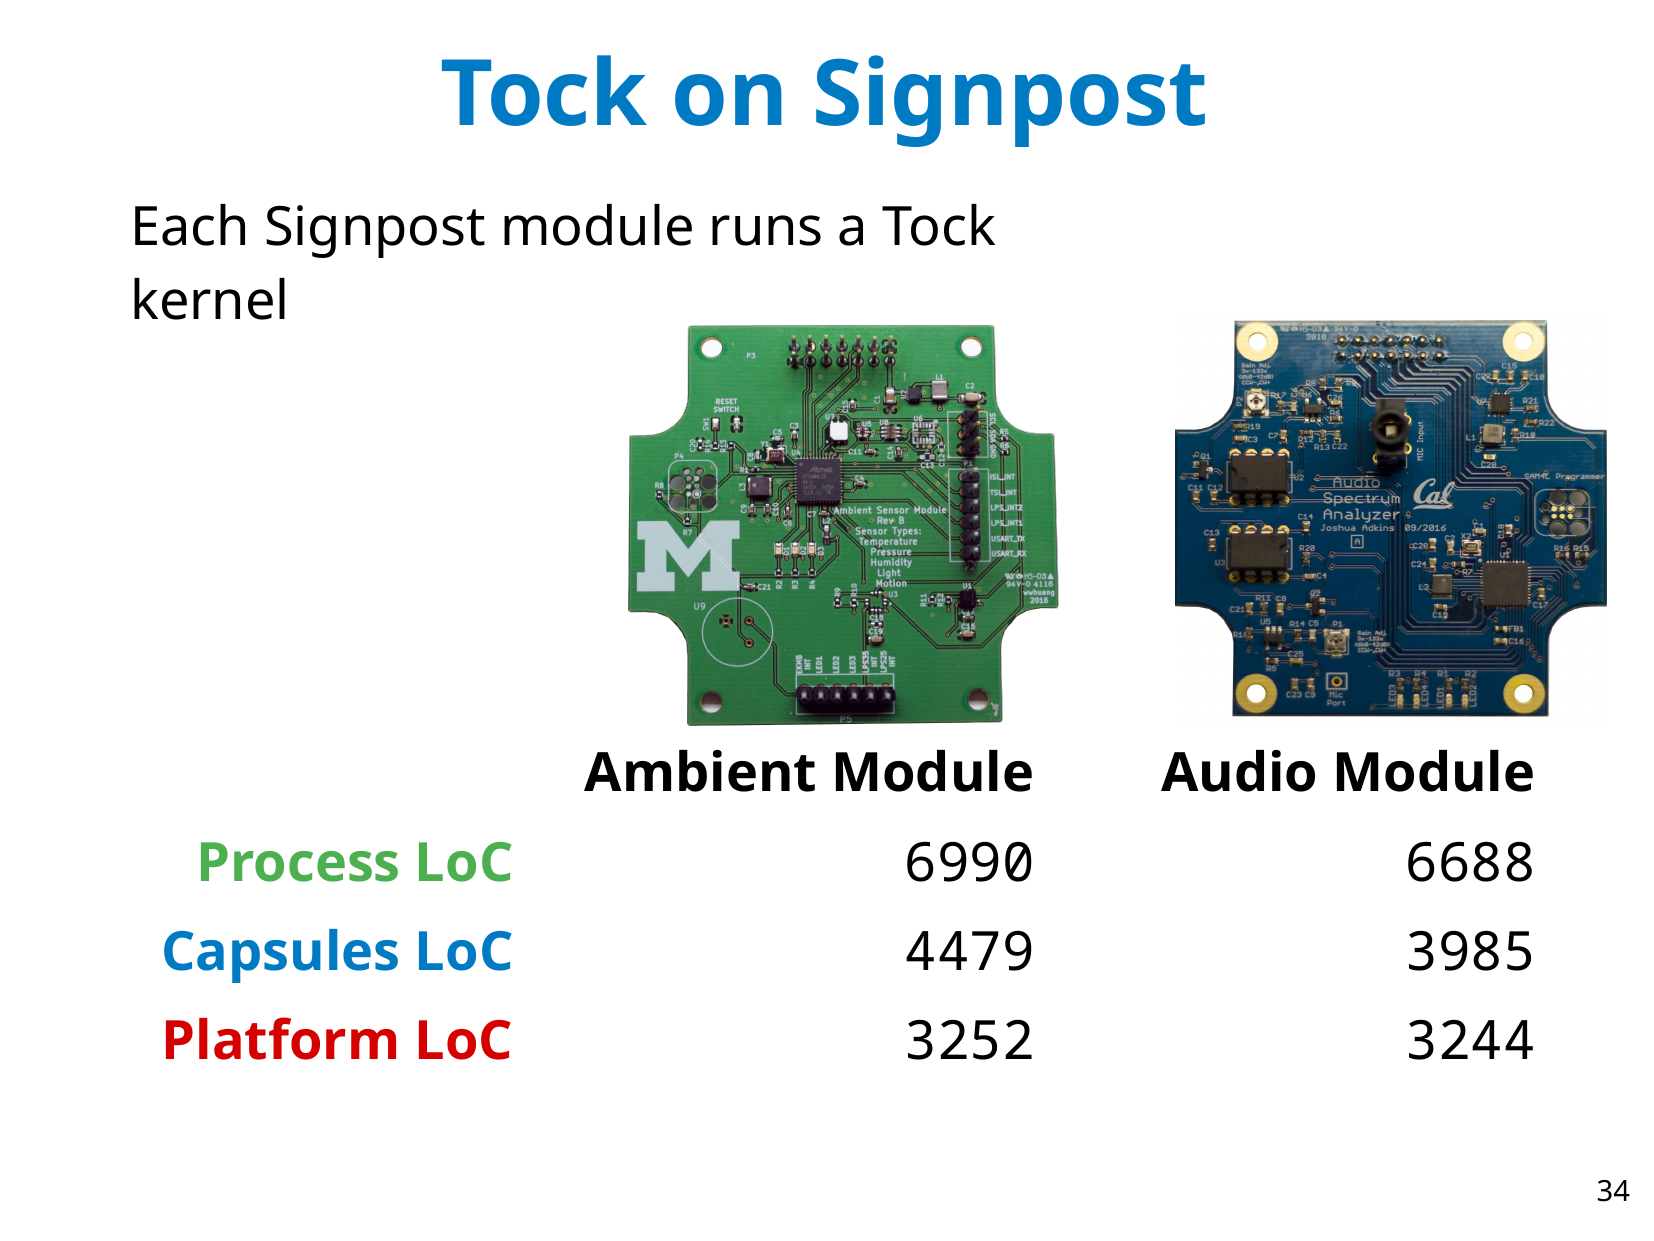

Tock on Signpost
Each Signpost module runs a Tock kernel
| | Ambient Module | Audio Module |
| --- | --- | --- |
| Process LoC | 6990 | 6688 |
| Capsules LoC | 4479 | 3985 |
| Platform LoC | 3252 | 3244 |
34